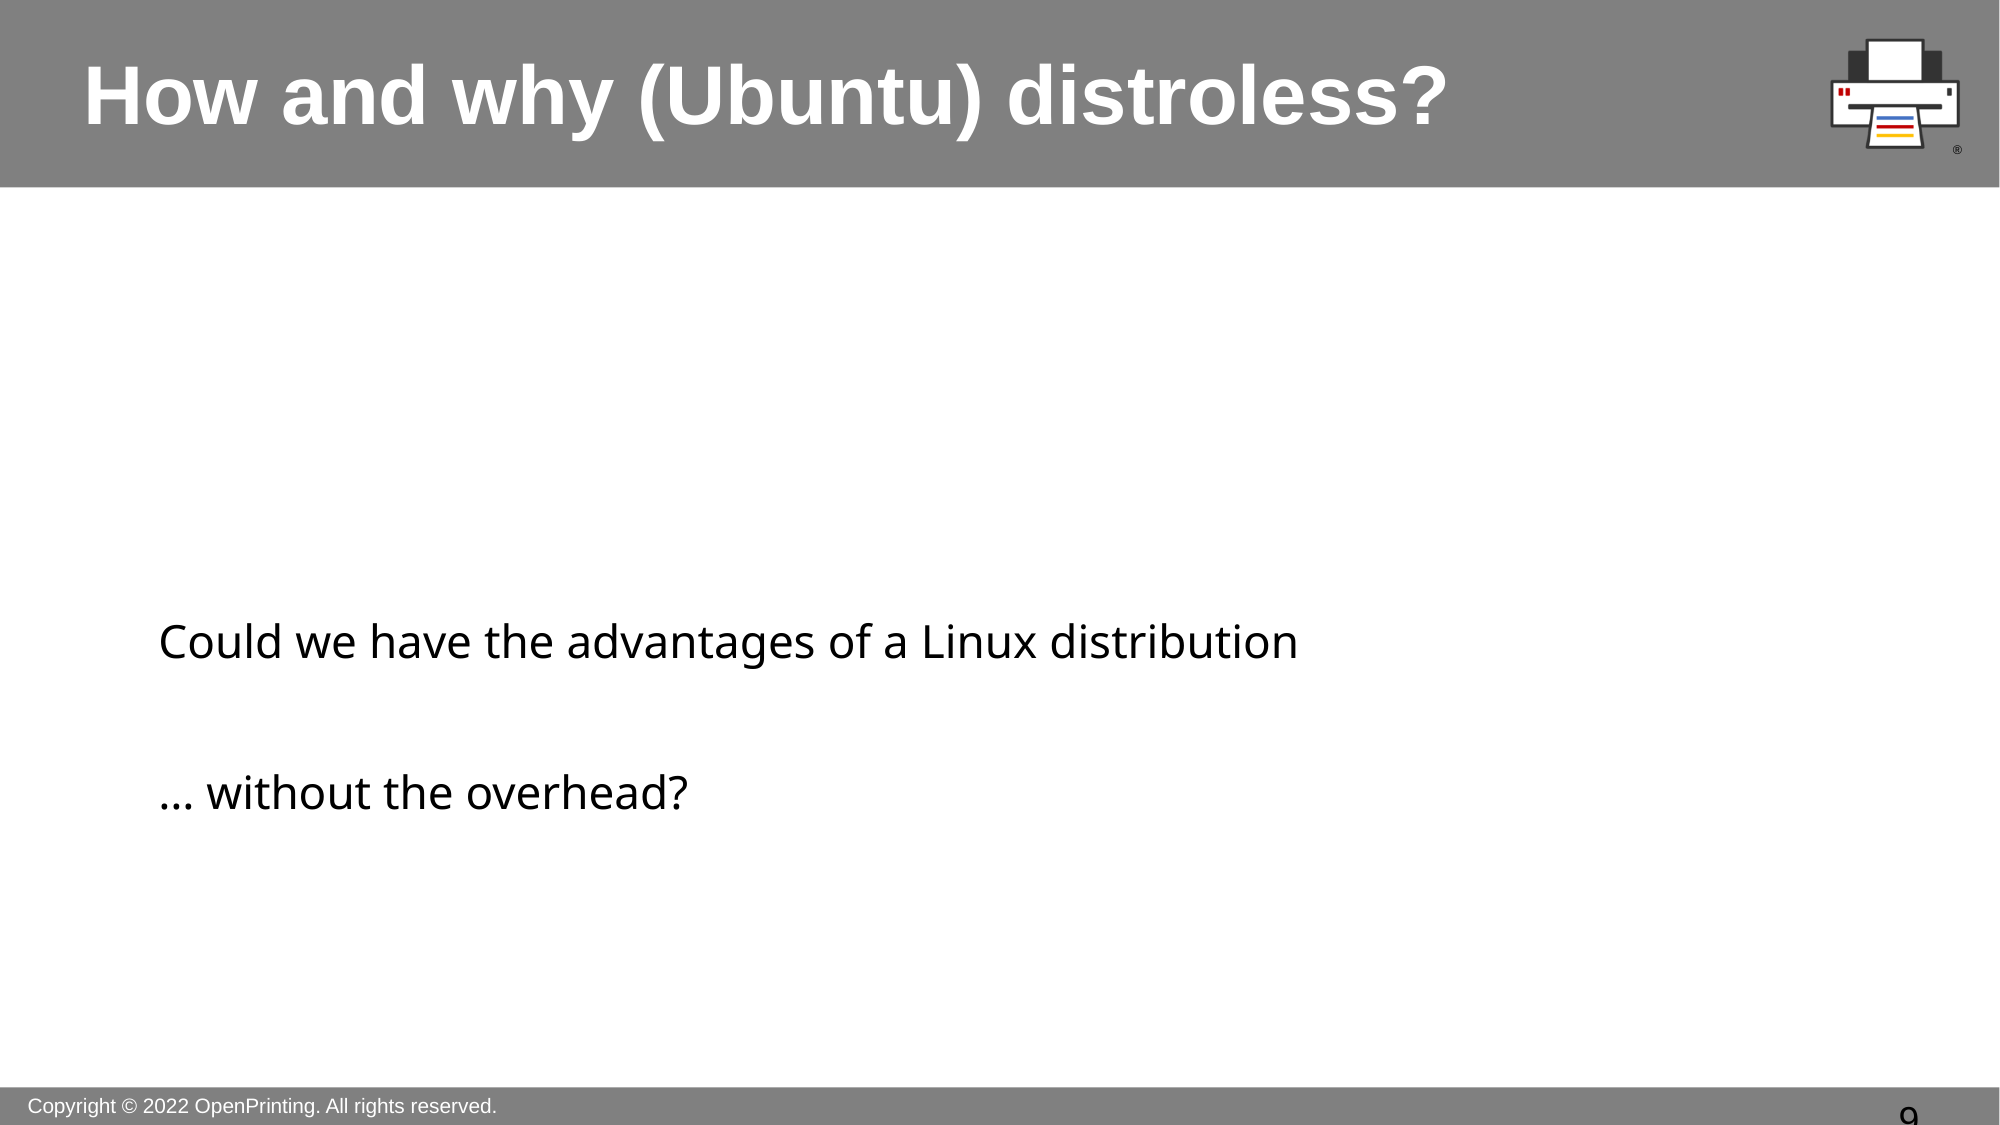

How and why (Ubuntu) distroless?
Could we have the advantages of a Linux distribution
… without the overhead?